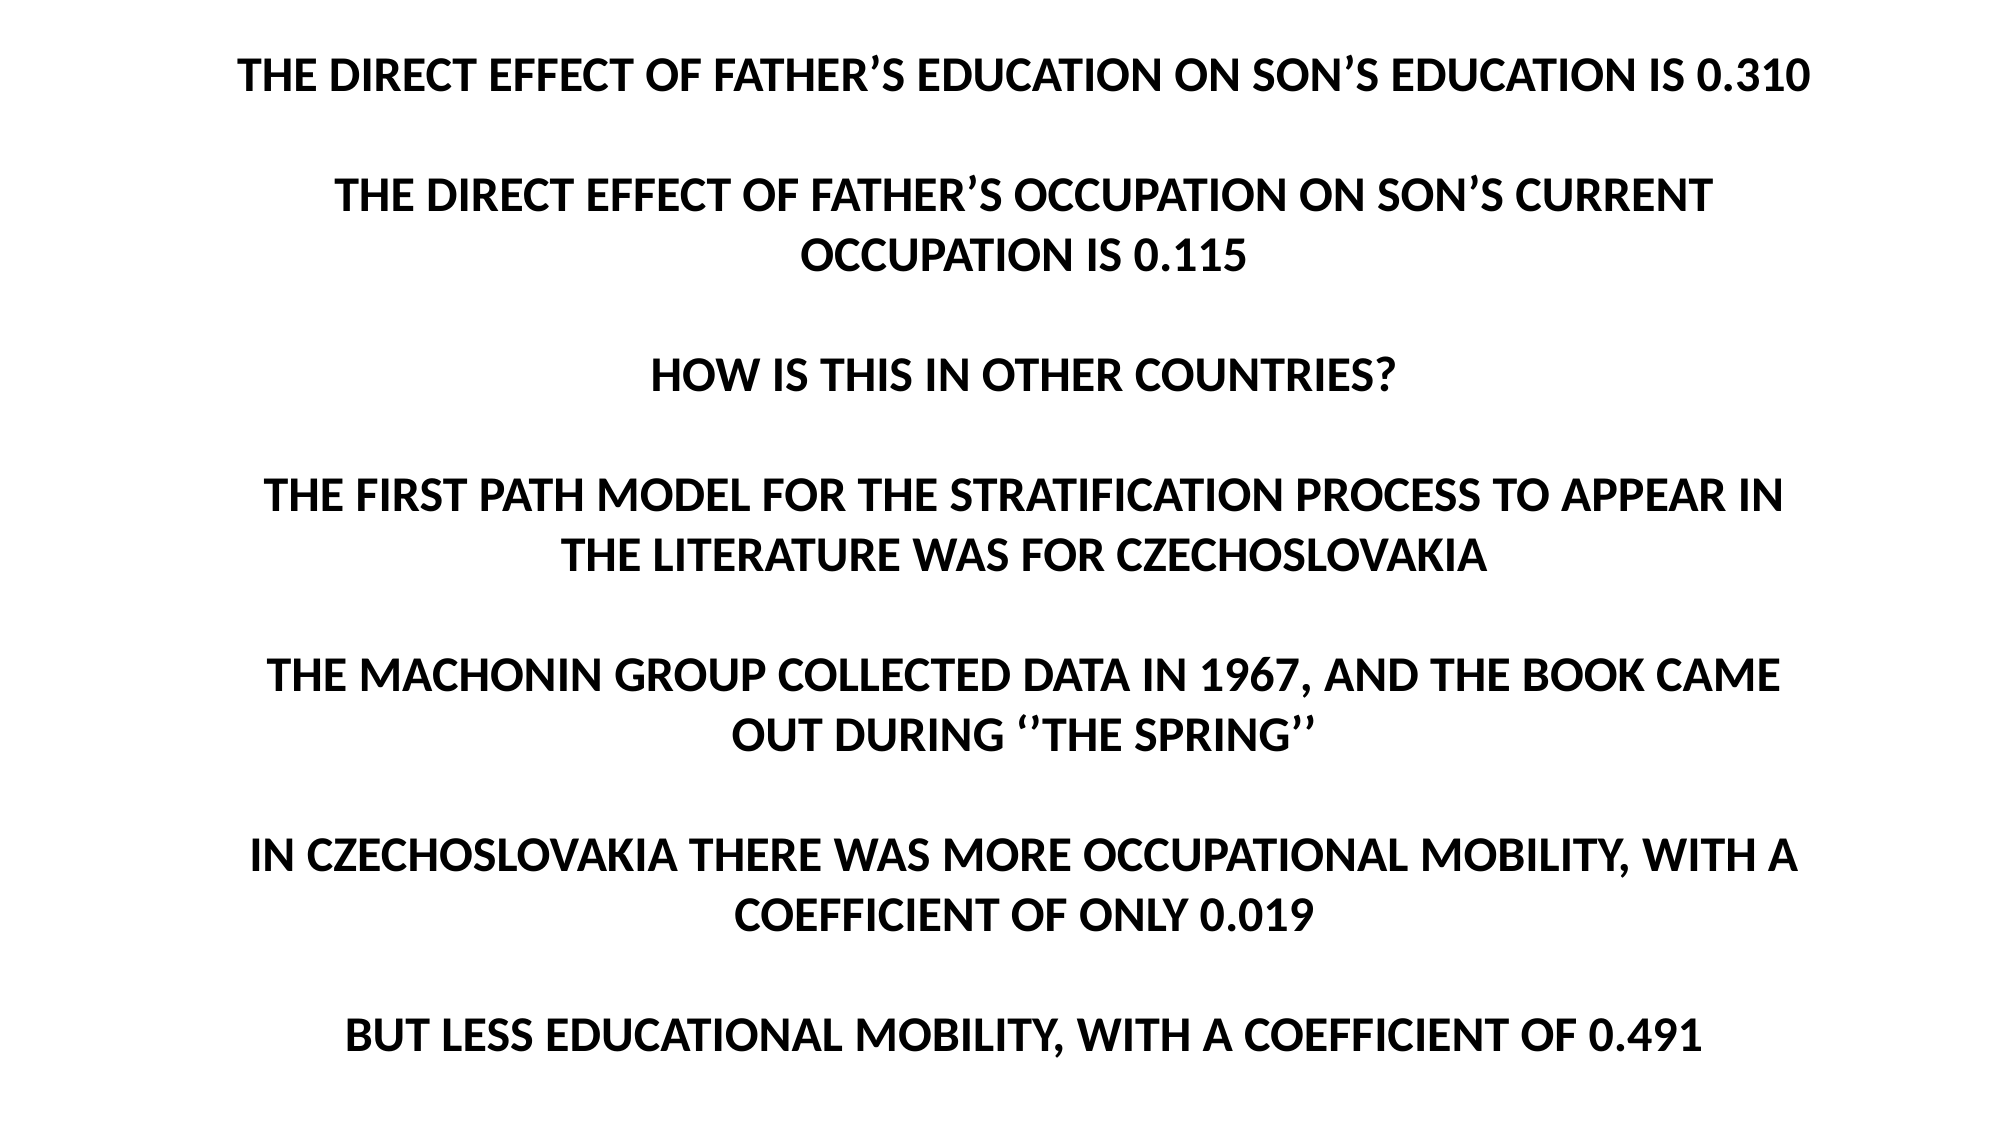

THE DIRECT EFFECT OF FATHER’S EDUCATION ON SON’S EDUCATION IS 0.310
THE DIRECT EFFECT OF FATHER’S OCCUPATION ON SON’S CURRENT OCCUPATION IS 0.115
HOW IS THIS IN OTHER COUNTRIES?
THE FIRST PATH MODEL FOR THE STRATIFICATION PROCESS TO APPEAR IN THE LITERATURE WAS FOR CZECHOSLOVAKIA
THE MACHONIN GROUP COLLECTED DATA IN 1967, AND THE BOOK CAME OUT DURING ‘’THE SPRING’’
IN CZECHOSLOVAKIA THERE WAS MORE OCCUPATIONAL MOBILITY, WITH A COEFFICIENT OF ONLY 0.019
BUT LESS EDUCATIONAL MOBILITY, WITH A COEFFICIENT OF 0.491